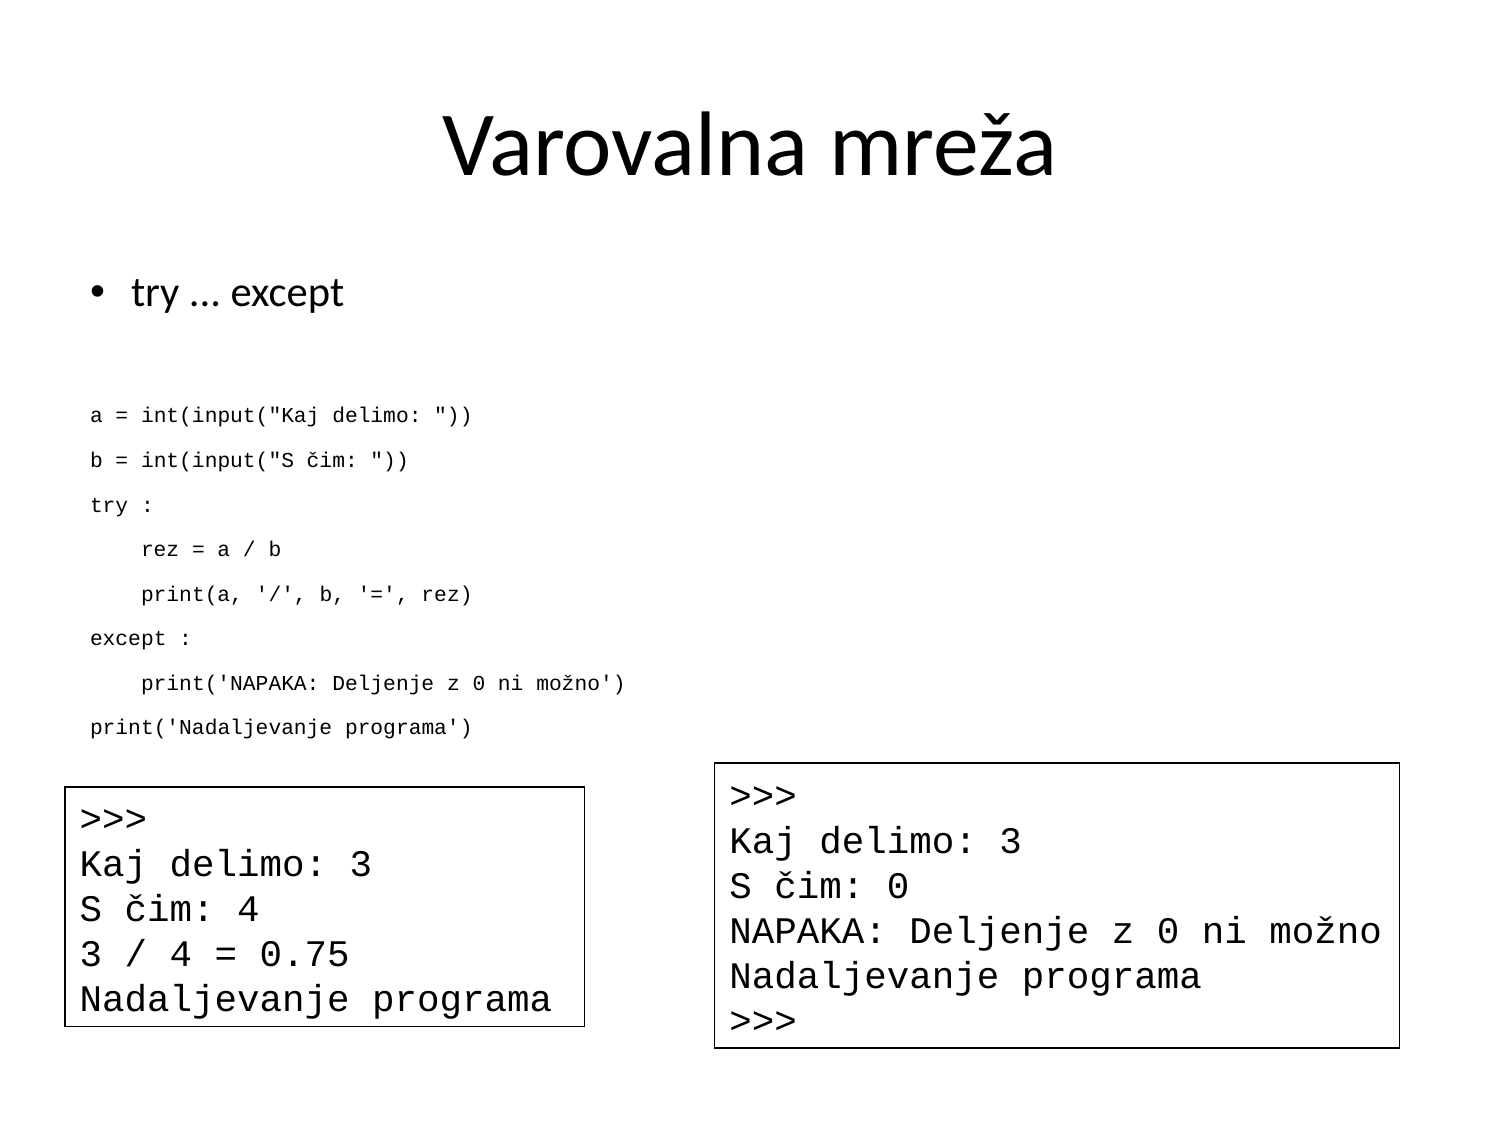

# Varovalna mreža
try ... except
a = int(input("Kaj delimo: "))
b = int(input("S čim: "))
try :
 rez = a / b
 print(a, '/', b, '=', rez)
except :
 print('NAPAKA: Deljenje z 0 ni možno')
print('Nadaljevanje programa')
>>>
Kaj delimo: 3
S čim: 0
NAPAKA: Deljenje z 0 ni možno
Nadaljevanje programa
>>>
>>>
Kaj delimo: 3
S čim: 4
3 / 4 = 0.75
Nadaljevanje programa